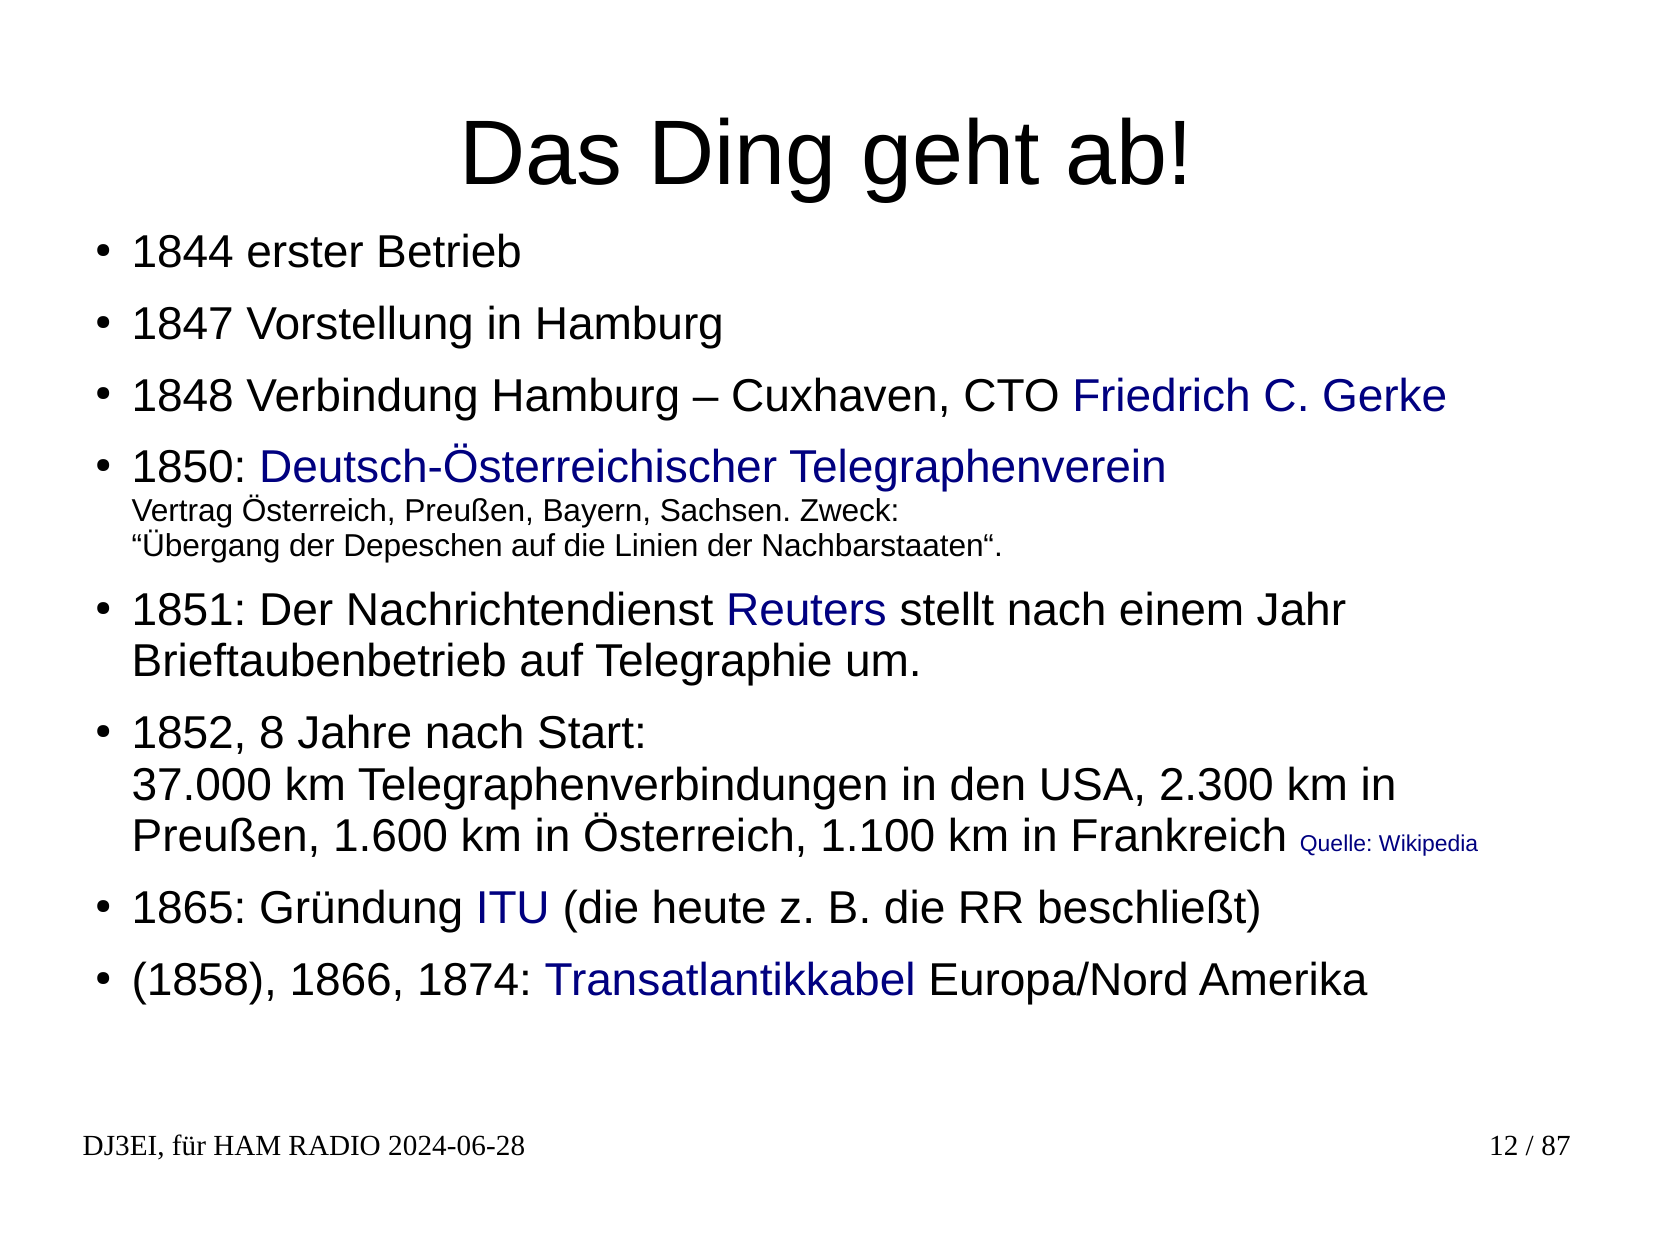

# Das Ding geht ab!
1844 erster Betrieb
1847 Vorstellung in Hamburg
1848 Verbindung Hamburg – Cuxhaven, CTO Friedrich C. Gerke
1850: Deutsch-Österreichischer Telegraphenverein
Vertrag Österreich, Preußen, Bayern, Sachsen. Zweck:
“Übergang der Depeschen auf die Linien der Nachbarstaaten“.
1851: Der Nachrichtendienst Reuters stellt nach einem Jahr Brieftaubenbetrieb auf Telegraphie um.
1852, 8 Jahre nach Start:
37.000 km Telegraphenverbindungen in den USA, 2.300 km in Preußen, 1.600 km in Österreich, 1.100 km in Frankreich Quelle: Wikipedia
1865: Gründung ITU (die heute z. B. die RR beschließt)
(1858), 1866, 1874: Transatlantikkabel Europa/Nord Amerika
12